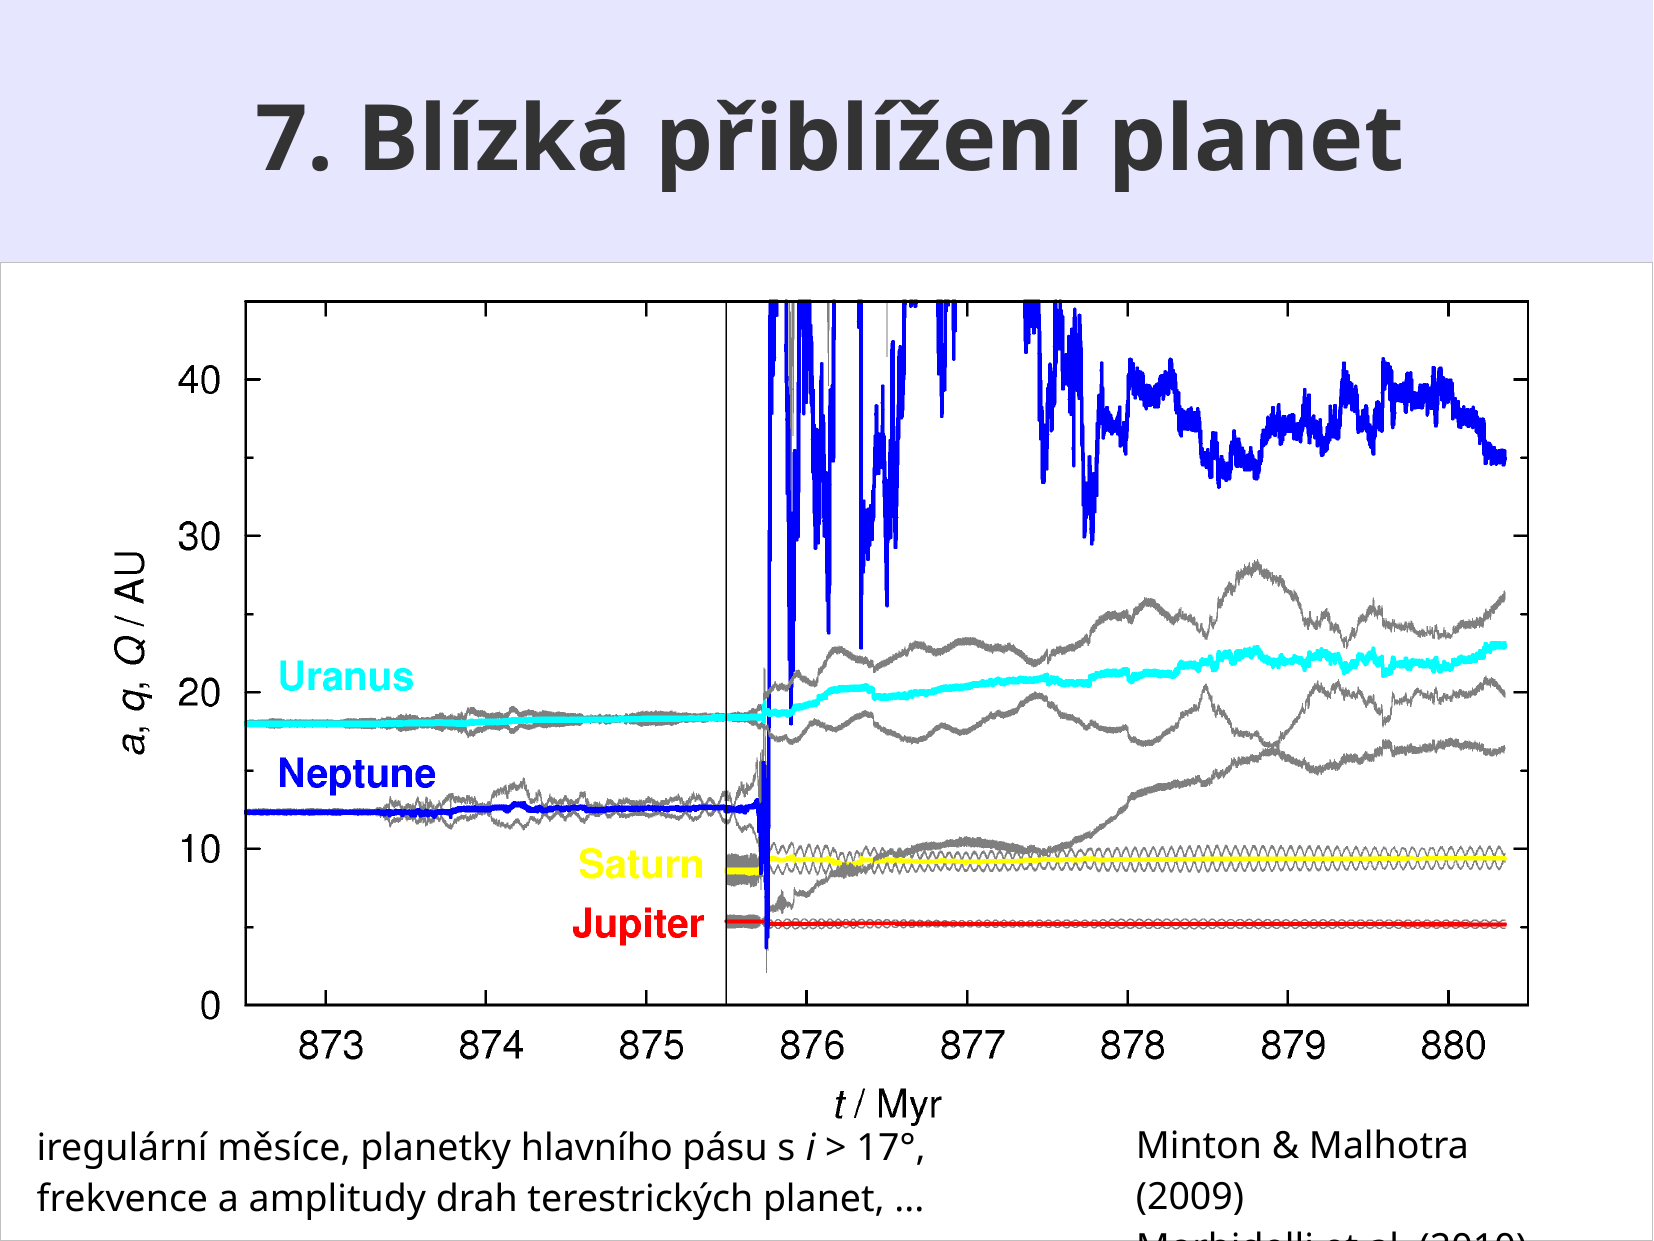

# 7. Blízká přiblížení planet
Minton & Malhotra (2009)
Morbidelli et al. (2010)
iregulární měsíce, planetky hlavního pásu s i > 17°,
frekvence a amplitudy drah terestrických planet, ...